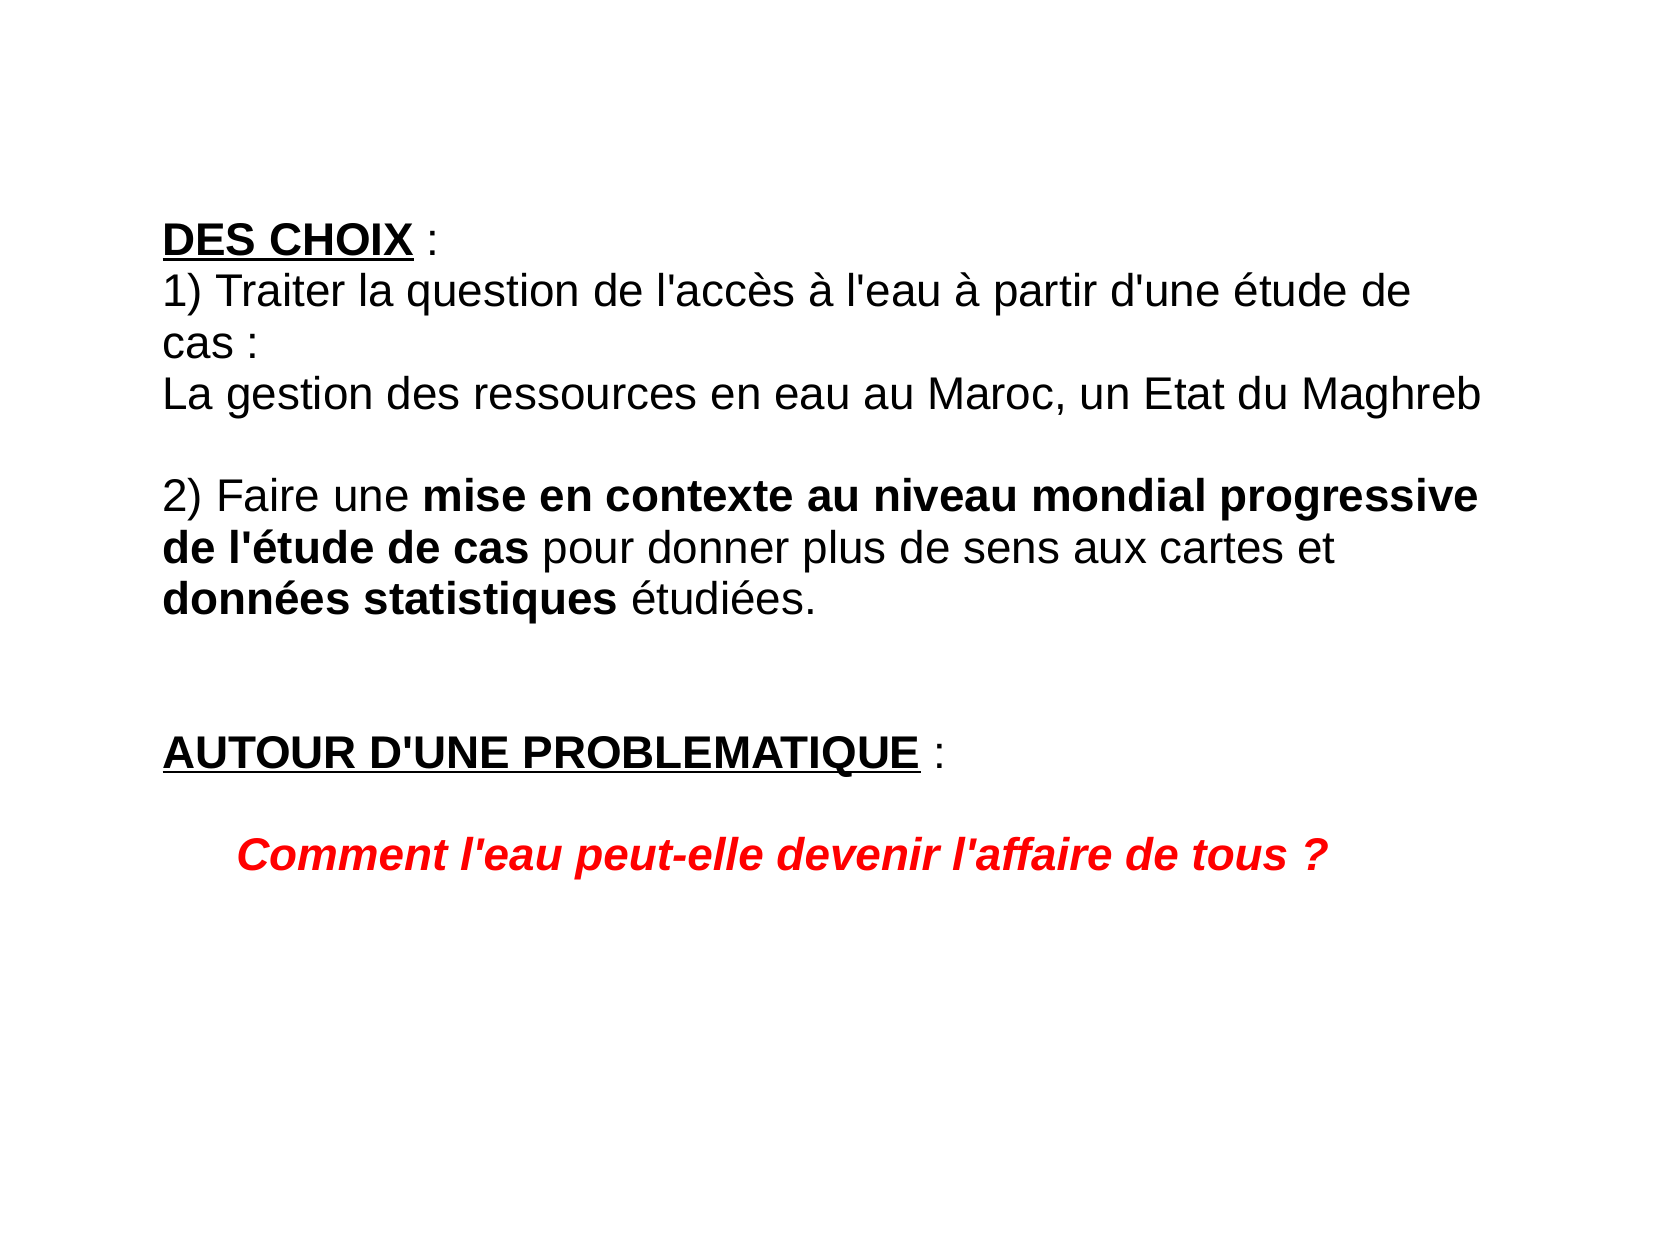

DES CHOIX :
1) Traiter la question de l'accès à l'eau à partir d'une étude de cas :
La gestion des ressources en eau au Maroc, un Etat du Maghreb
2) Faire une mise en contexte au niveau mondial progressive de l'étude de cas pour donner plus de sens aux cartes et données statistiques étudiées.
AUTOUR D'UNE PROBLEMATIQUE :
	Comment l'eau peut-elle devenir l'affaire de tous ?